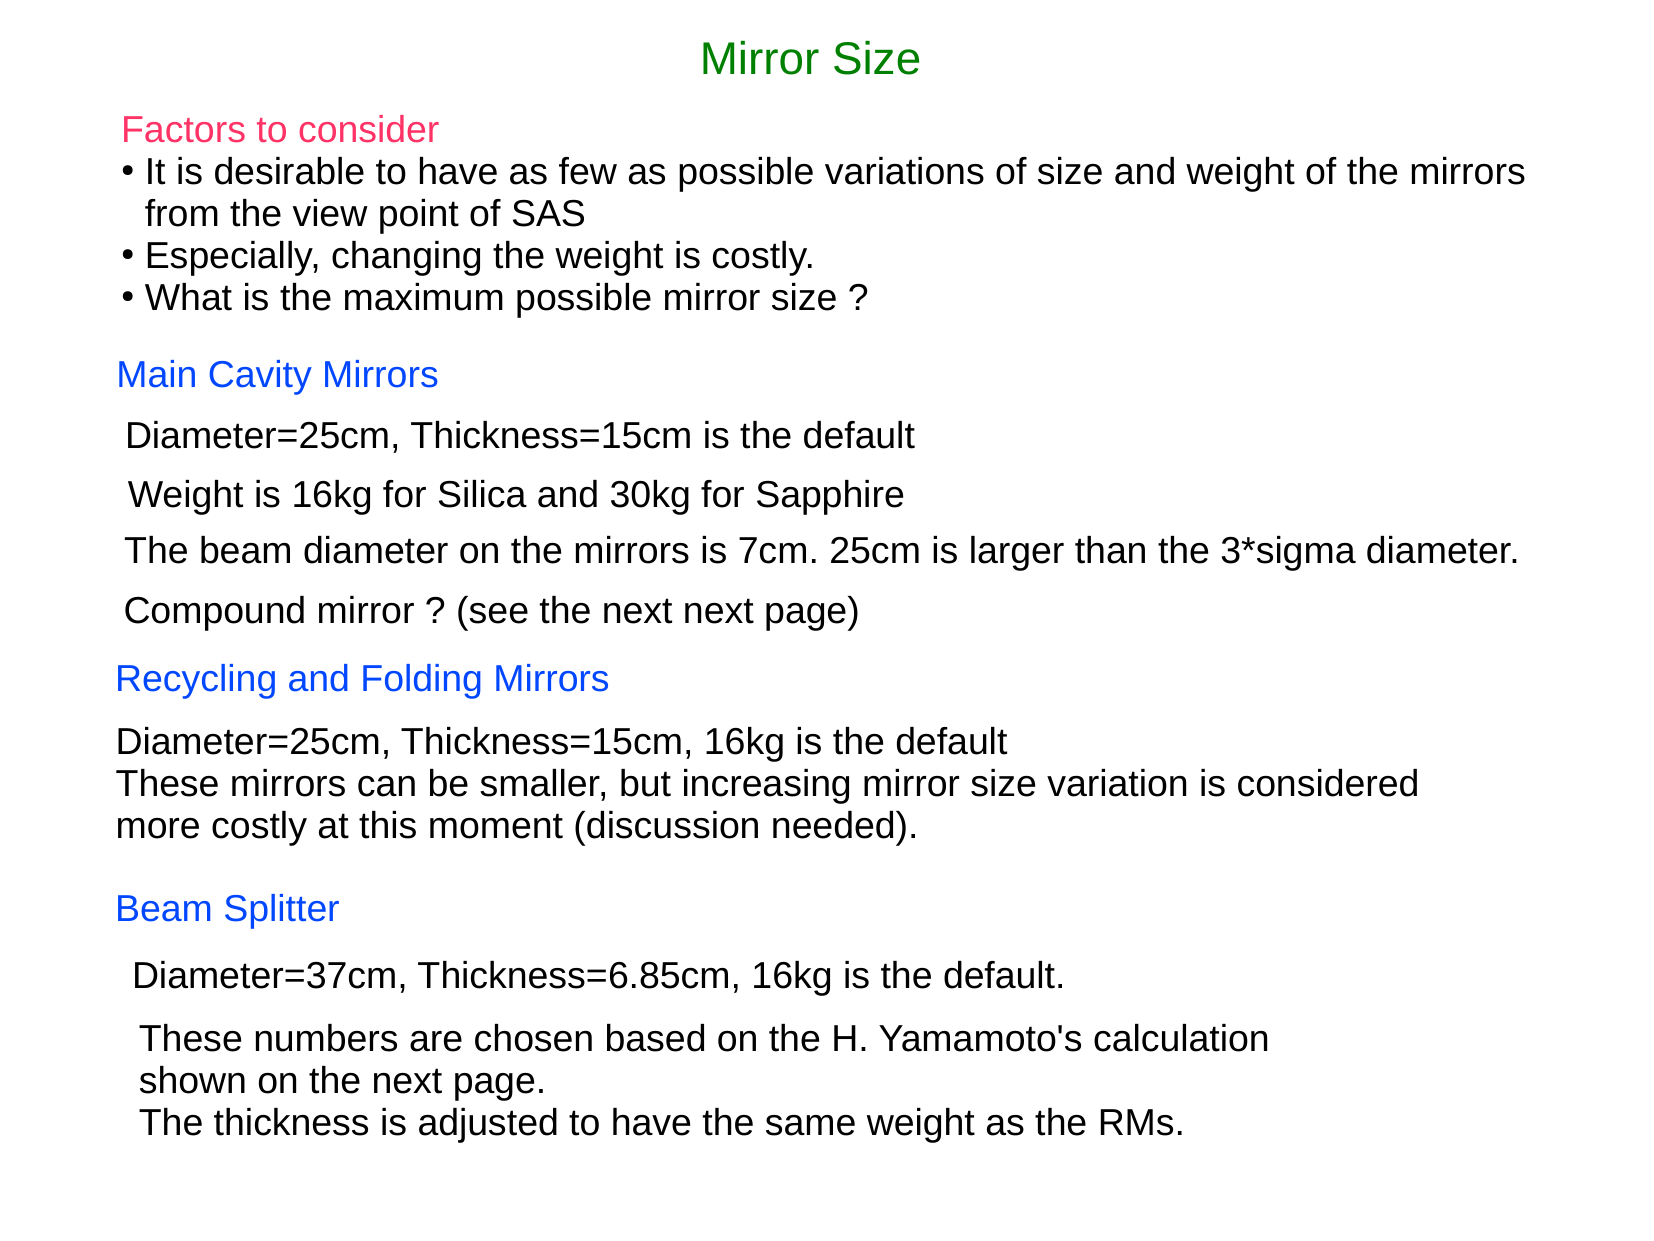

Mirror Size
Factors to consider
 It is desirable to have as few as possible variations of size and weight of the mirrors
 from the view point of SAS
 Especially, changing the weight is costly.
 What is the maximum possible mirror size ?
Main Cavity Mirrors
Diameter=25cm, Thickness=15cm is the default
Weight is 16kg for Silica and 30kg for Sapphire
The beam diameter on the mirrors is 7cm. 25cm is larger than the 3*sigma diameter.
Compound mirror ? (see the next next page)
Recycling and Folding Mirrors
Diameter=25cm, Thickness=15cm, 16kg is the default
These mirrors can be smaller, but increasing mirror size variation is considered
more costly at this moment (discussion needed).
Beam Splitter
Diameter=37cm, Thickness=6.85cm, 16kg is the default.
These numbers are chosen based on the H. Yamamoto's calculation
shown on the next page.
The thickness is adjusted to have the same weight as the RMs.